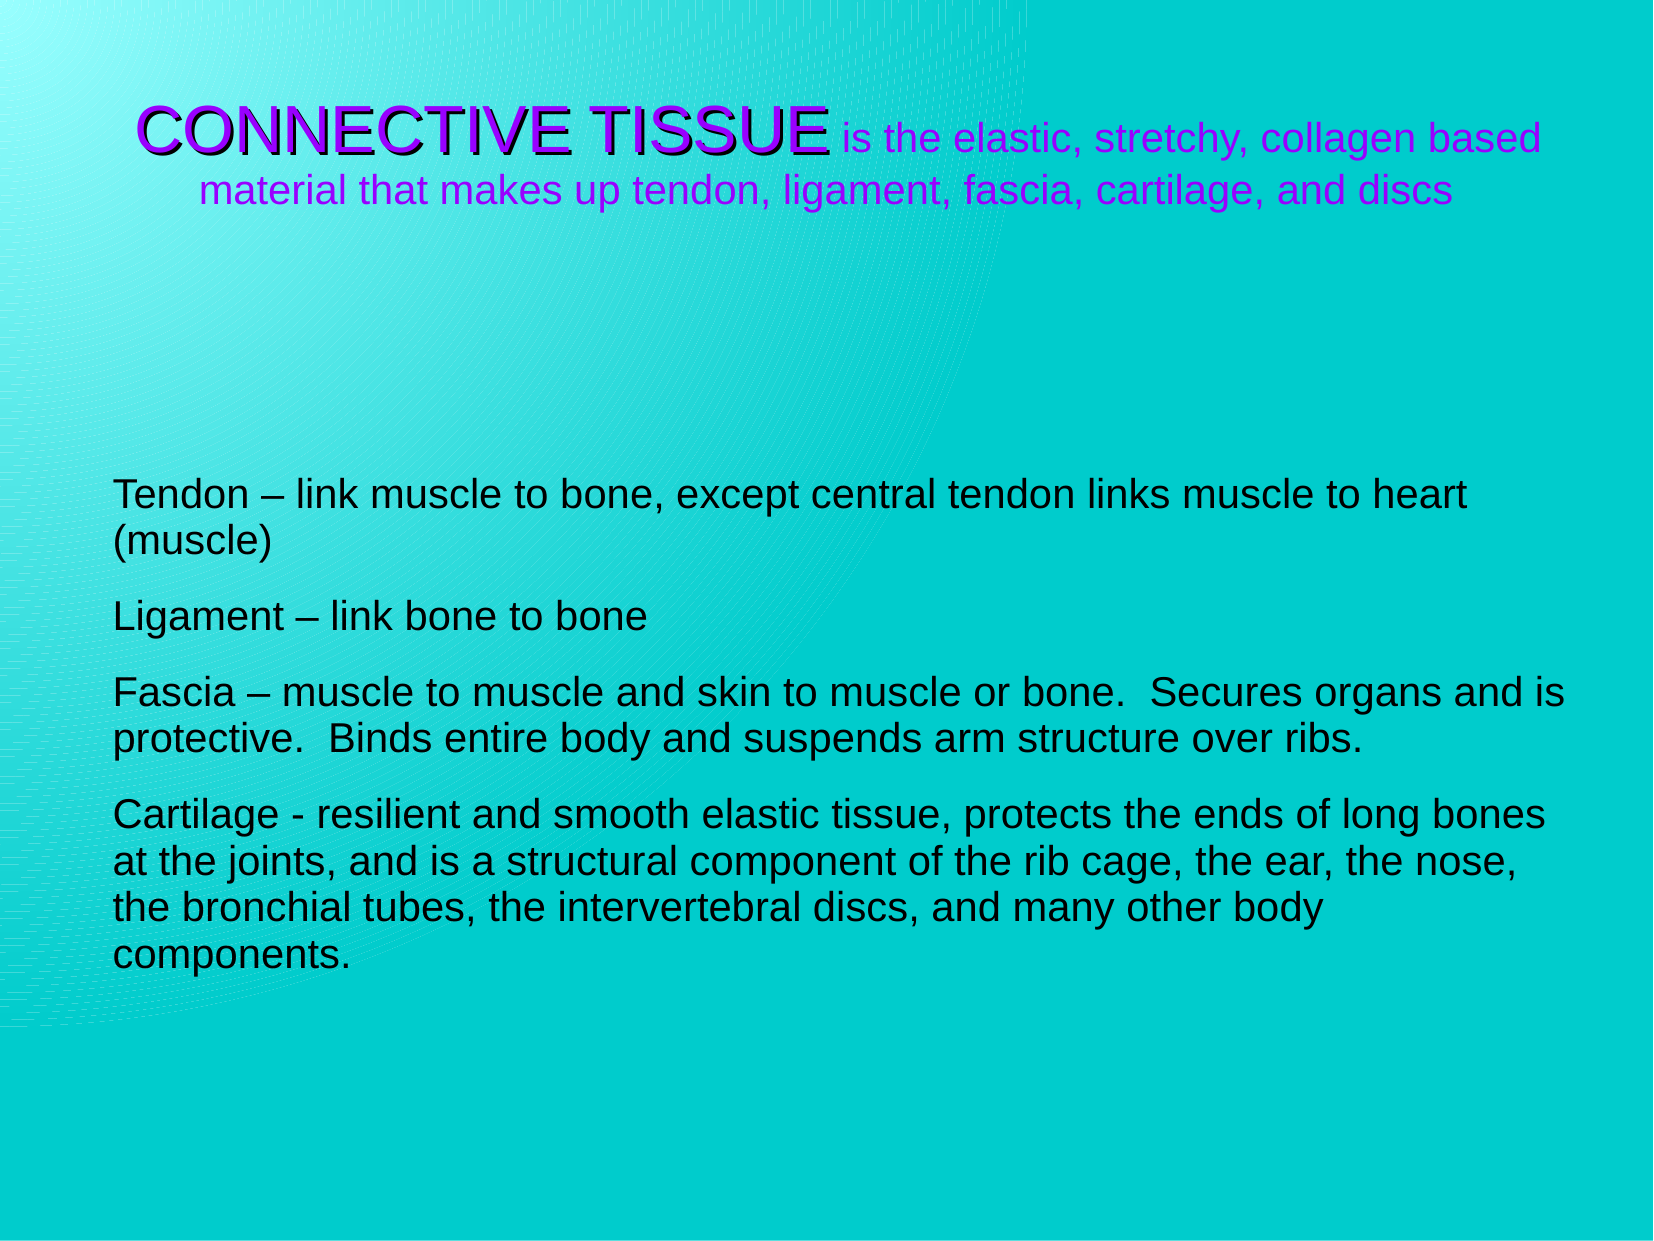

# CONNECTIVE TISSUE is the elastic, stretchy, collagen based material that makes up tendon, ligament, fascia, cartilage, and discs
Tendon – link muscle to bone, except central tendon links muscle to heart (muscle)
Ligament – link bone to bone
Fascia – muscle to muscle and skin to muscle or bone. Secures organs and is protective. Binds entire body and suspends arm structure over ribs.
Cartilage - resilient and smooth elastic tissue, protects the ends of long bones at the joints, and is a structural component of the rib cage, the ear, the nose, the bronchial tubes, the intervertebral discs, and many other body components.